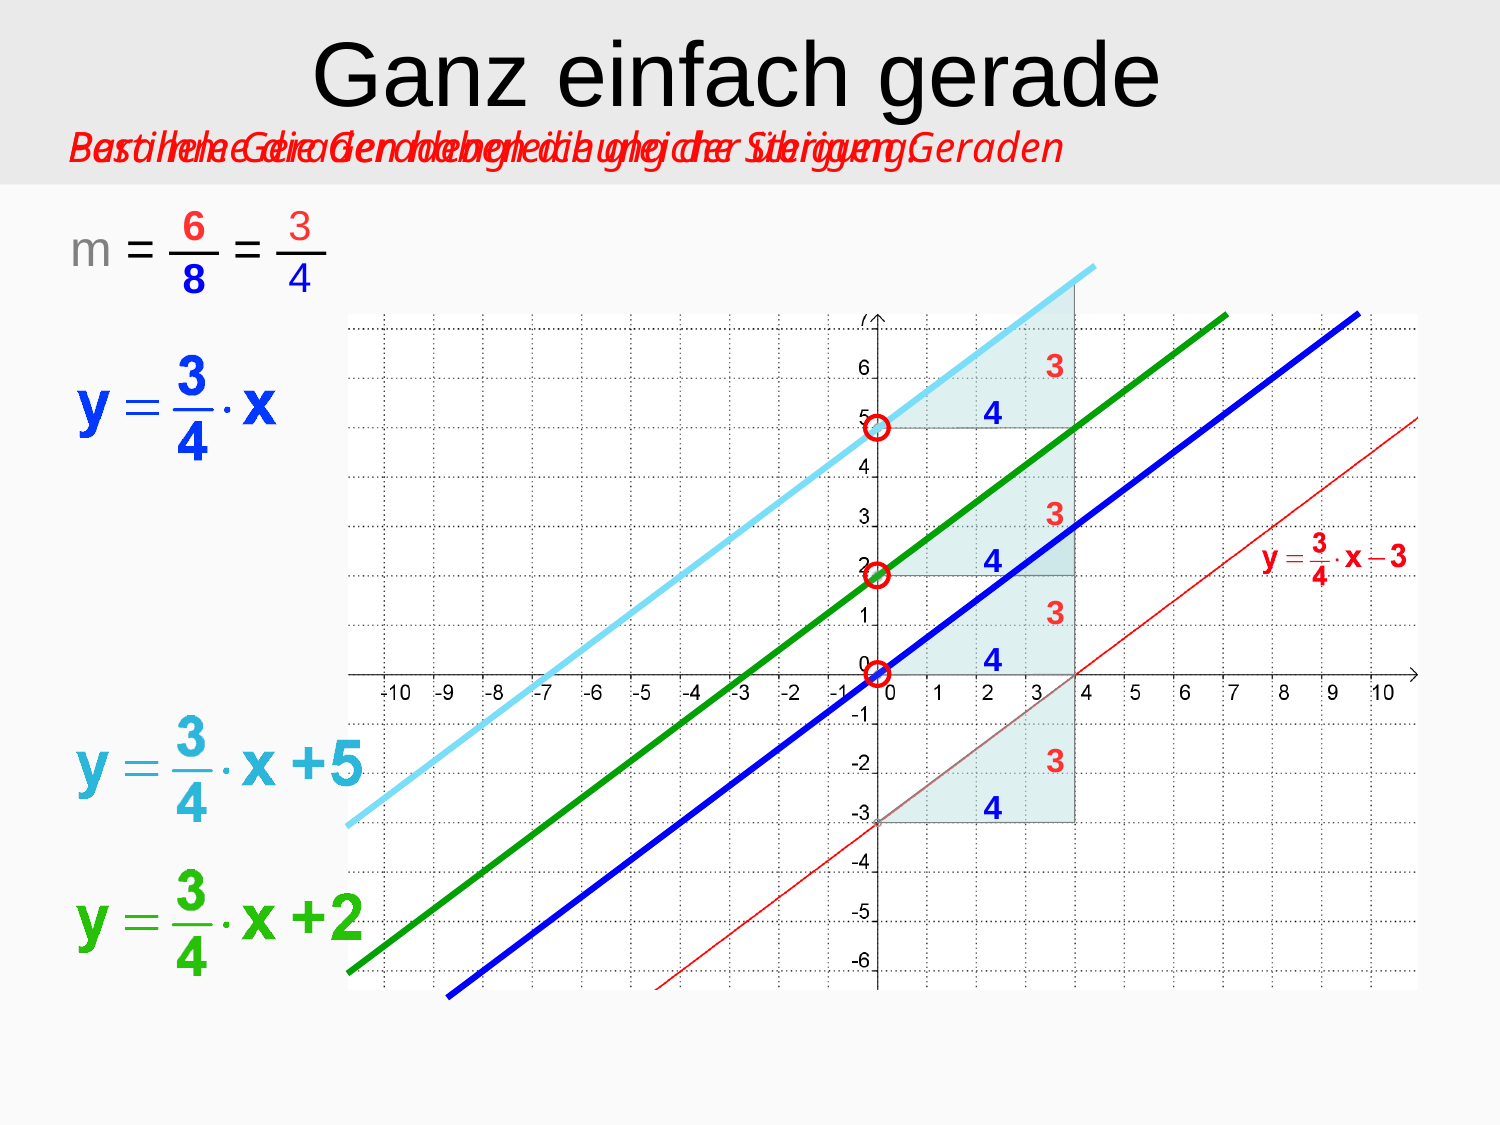

# Ganz einfach gerade
Parallele Geraden haben die gleiche Steigung:
Bestimme die Geradengleichung der übrigen Geraden
3
6
m = — = —
4
8
3
4
3
4
3
4
3
4